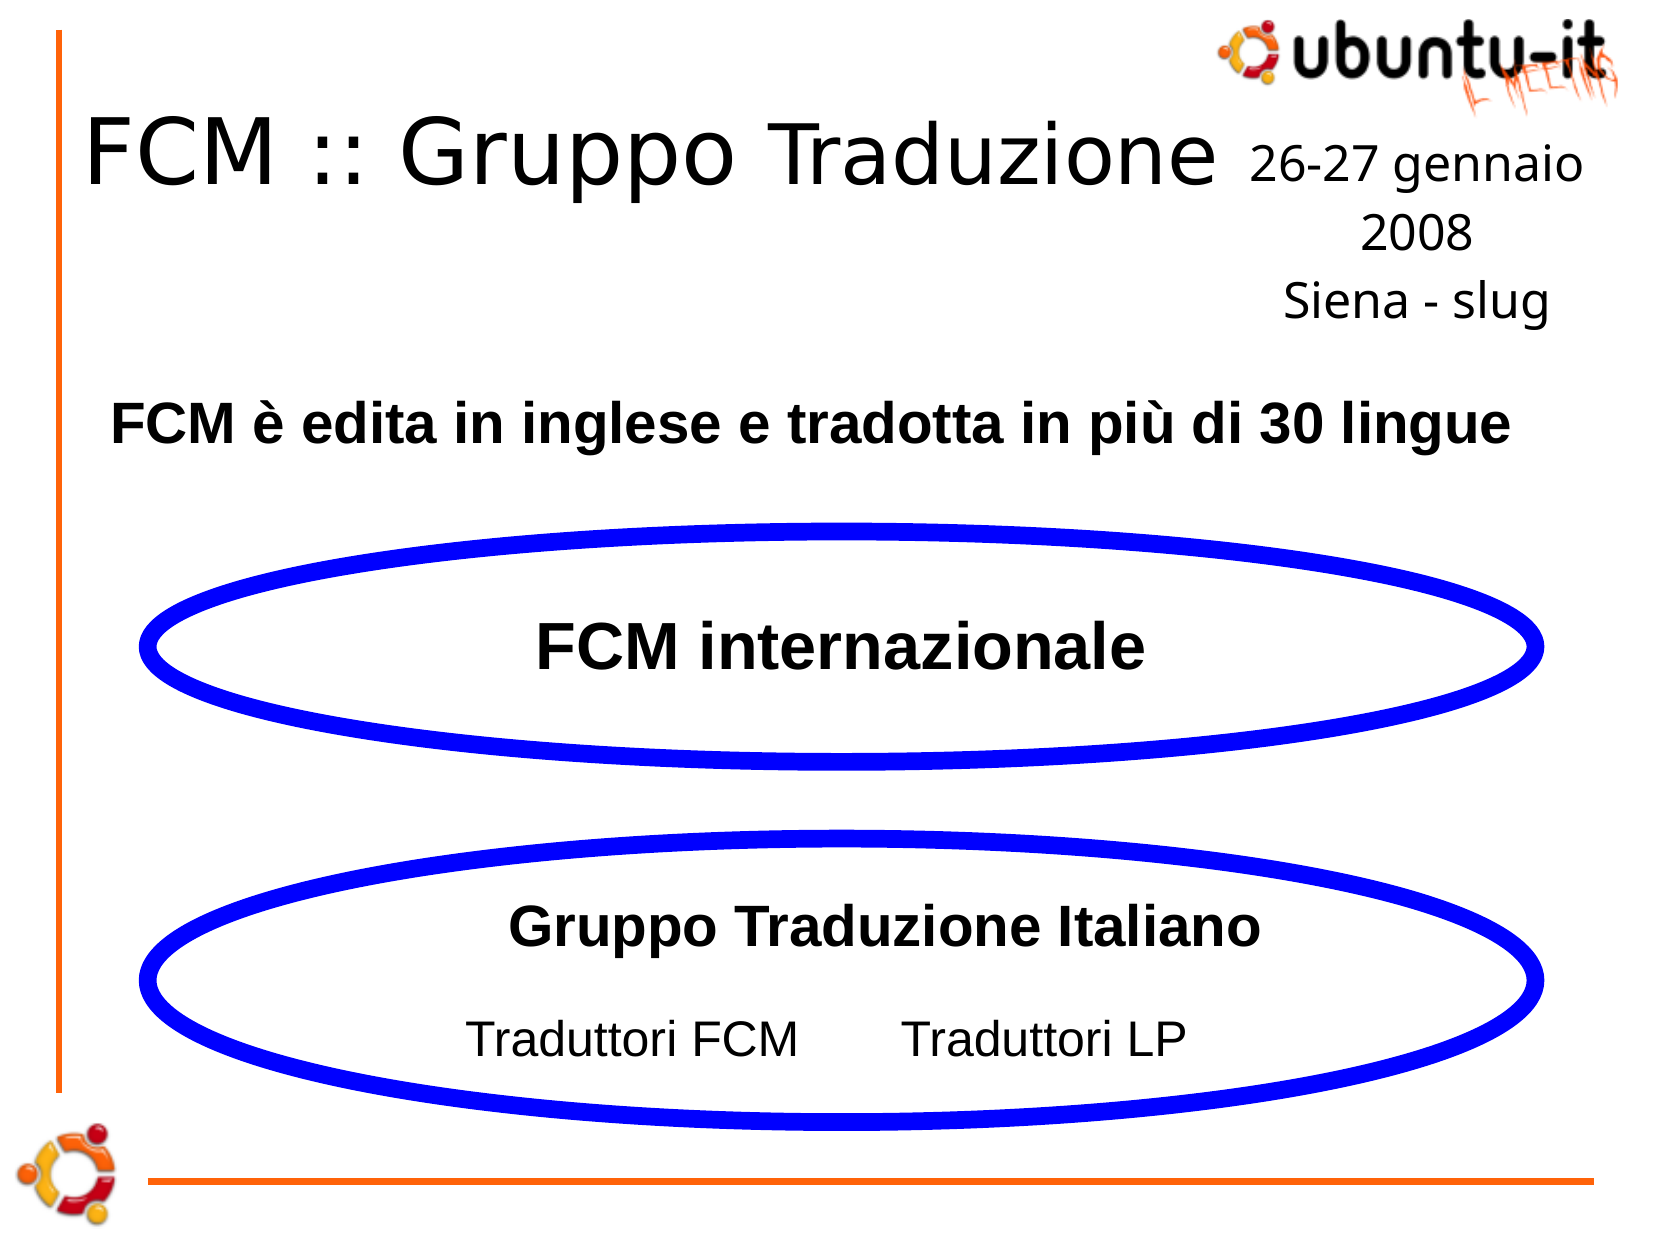

# FCM :: Gruppo Traduzione
FCM è edita in inglese e tradotta in più di 30 lingue
FCM internazionale
 Gruppo Traduzione Italiano
Traduttori FCM
Traduttori LP